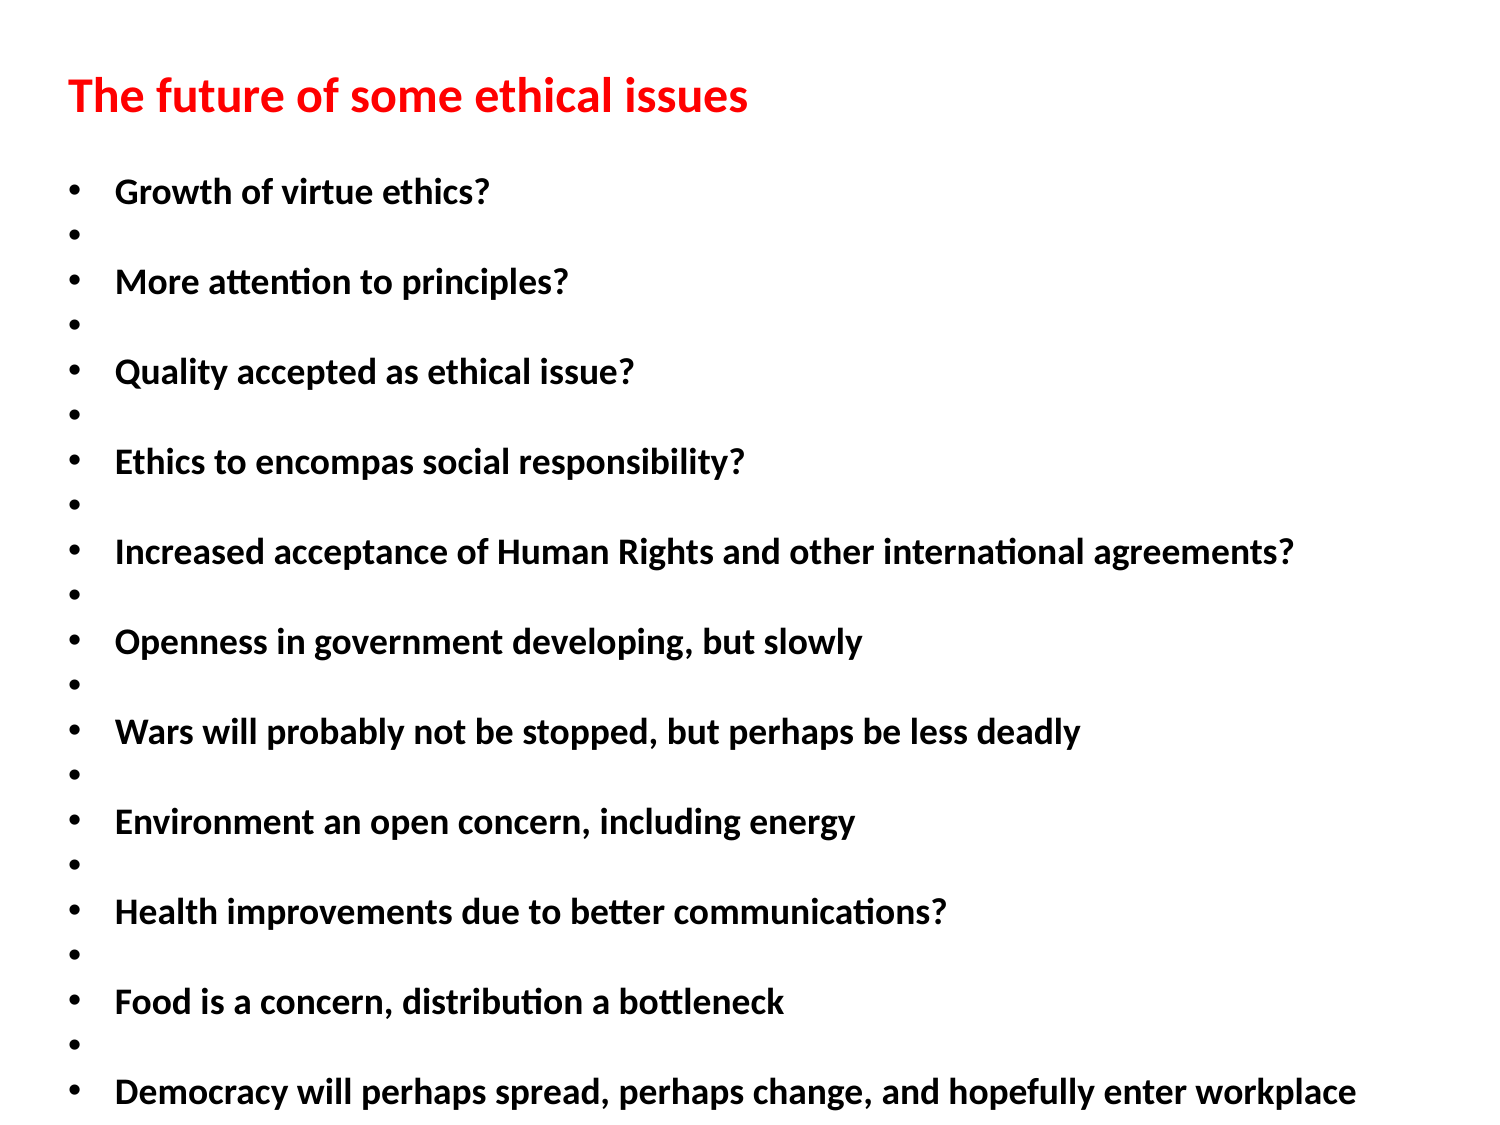

The future of some ethical issues
Growth of virtue ethics?
More attention to principles?
Quality accepted as ethical issue?
Ethics to encompas social responsibility?
Increased acceptance of Human Rights and other international agreements?
Openness in government developing, but slowly
Wars will probably not be stopped, but perhaps be less deadly
Environment an open concern, including energy
Health improvements due to better communications?
Food is a concern, distribution a bottleneck
Democracy will perhaps spread, perhaps change, and hopefully enter workplace